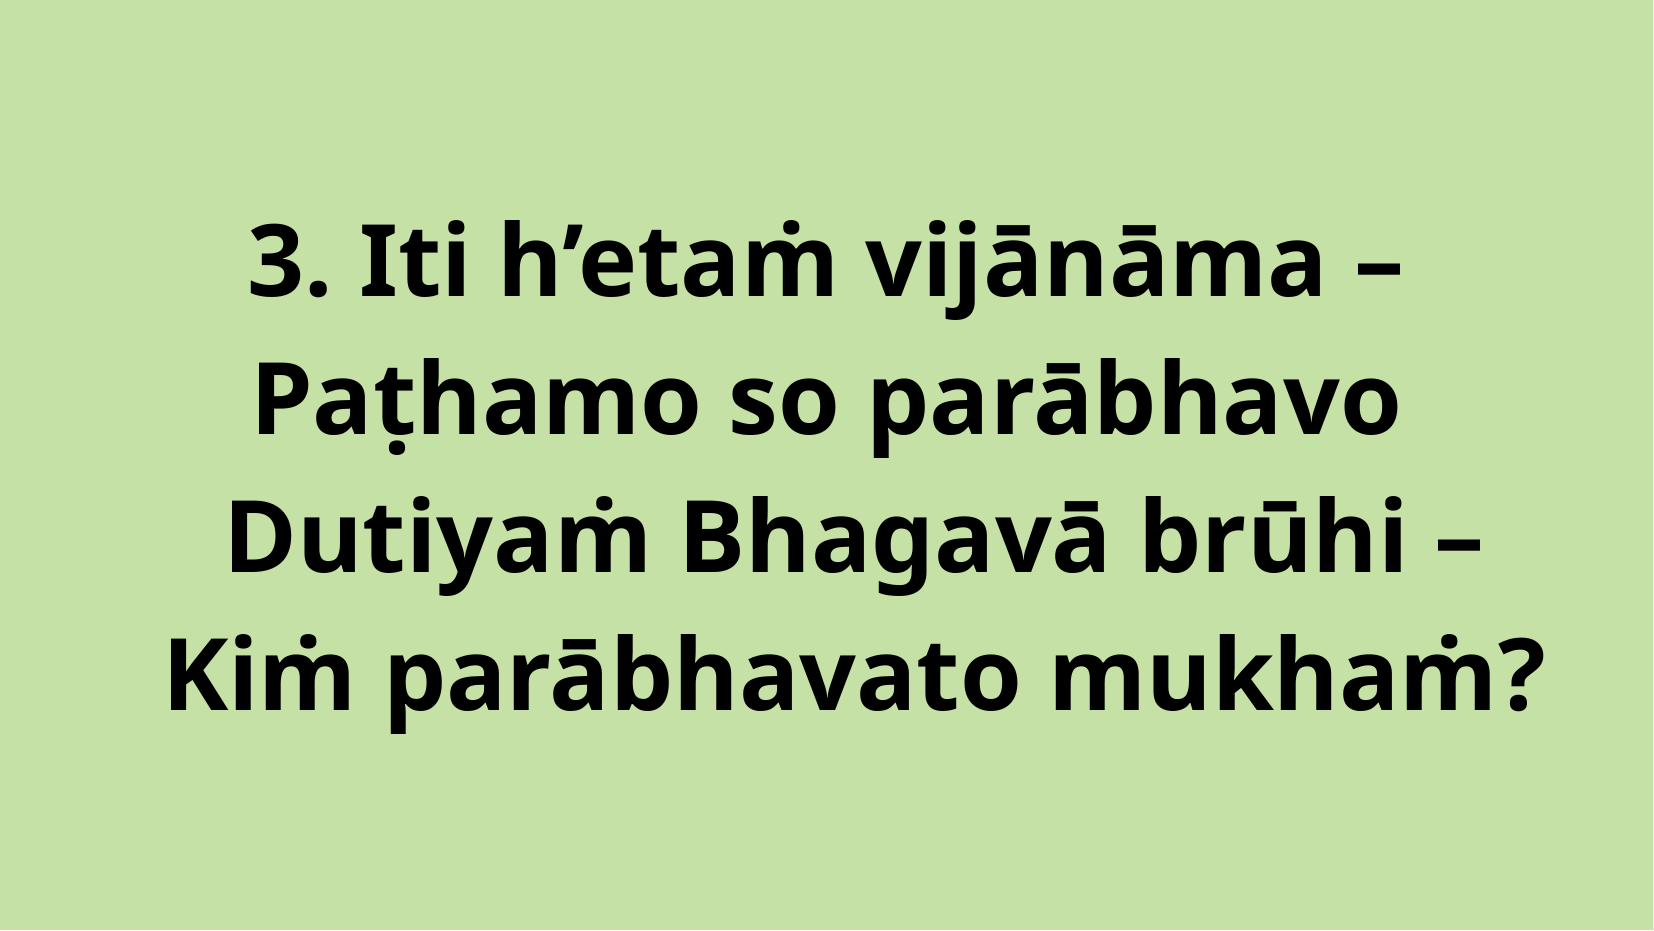

# 3. Iti h’etaṁ vijānāma –
Paṭhamo so parābhavo
Dutiyaṁ Bhagavā brūhi –
Kiṁ parābhavato mukhaṁ?